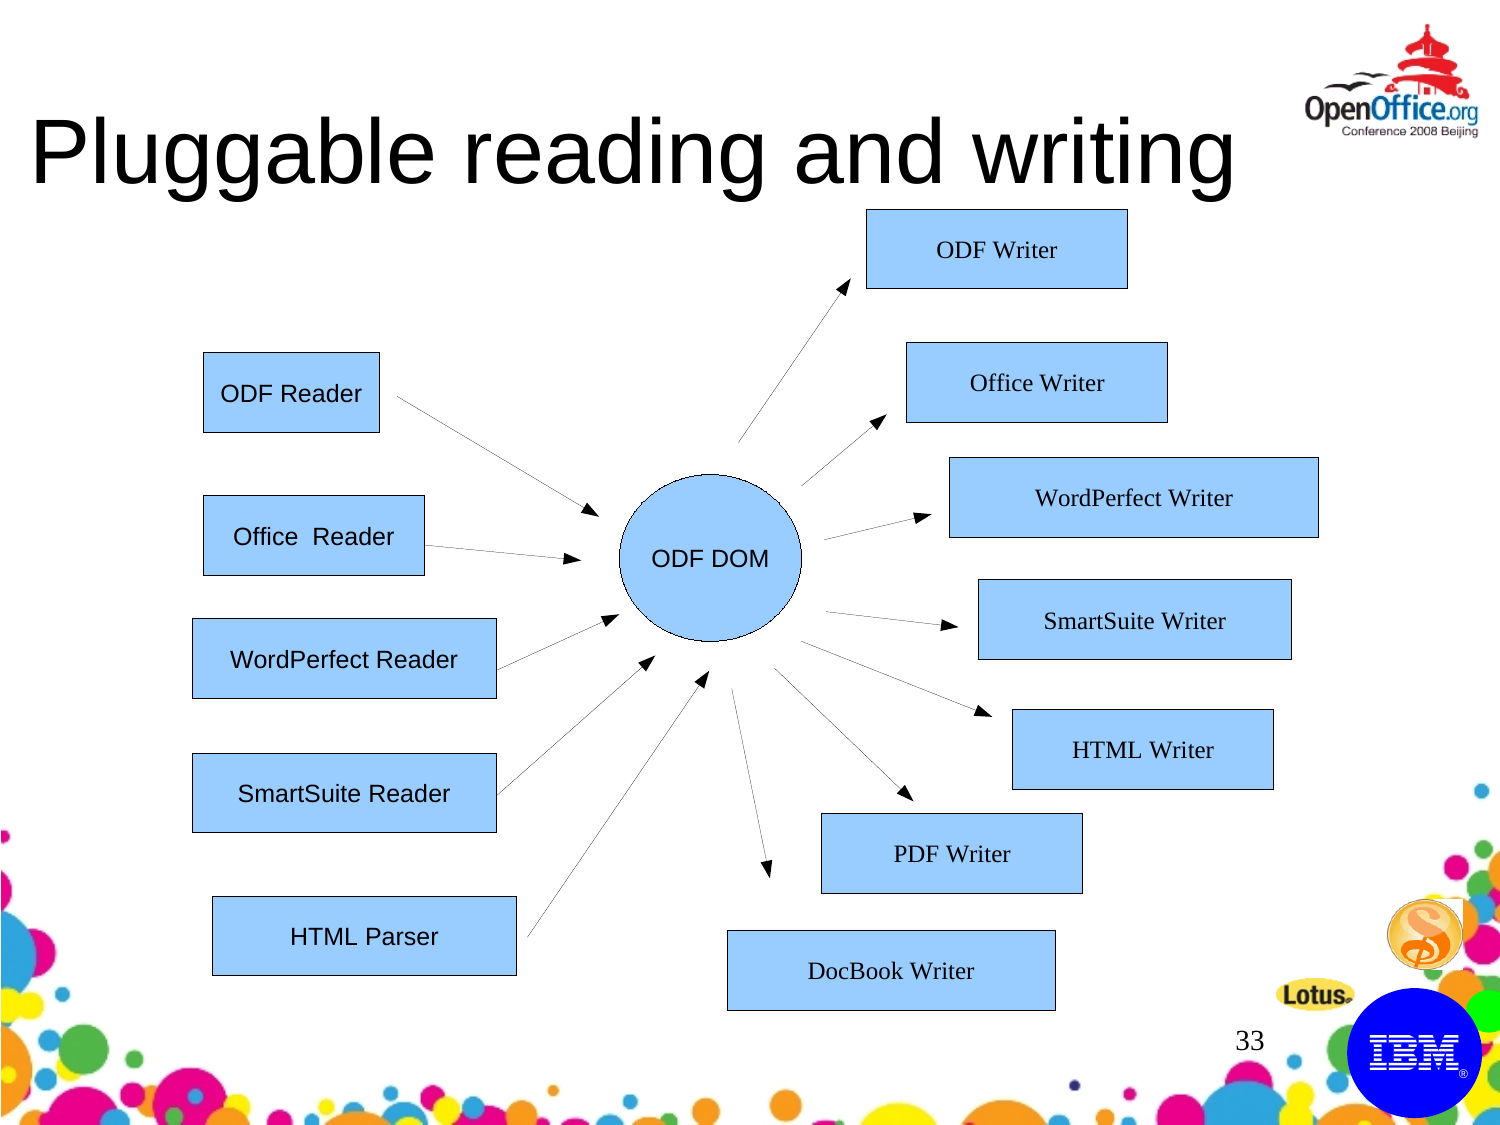

# Pluggable reading and writing
ODF Writer
Office Writer
ODF Reader
WordPerfect Writer
ODF DOM
Office Reader
SmartSuite Writer
WordPerfect Reader
HTML Writer
SmartSuite Reader
PDF Writer
HTML Parser
DocBook Writer
33